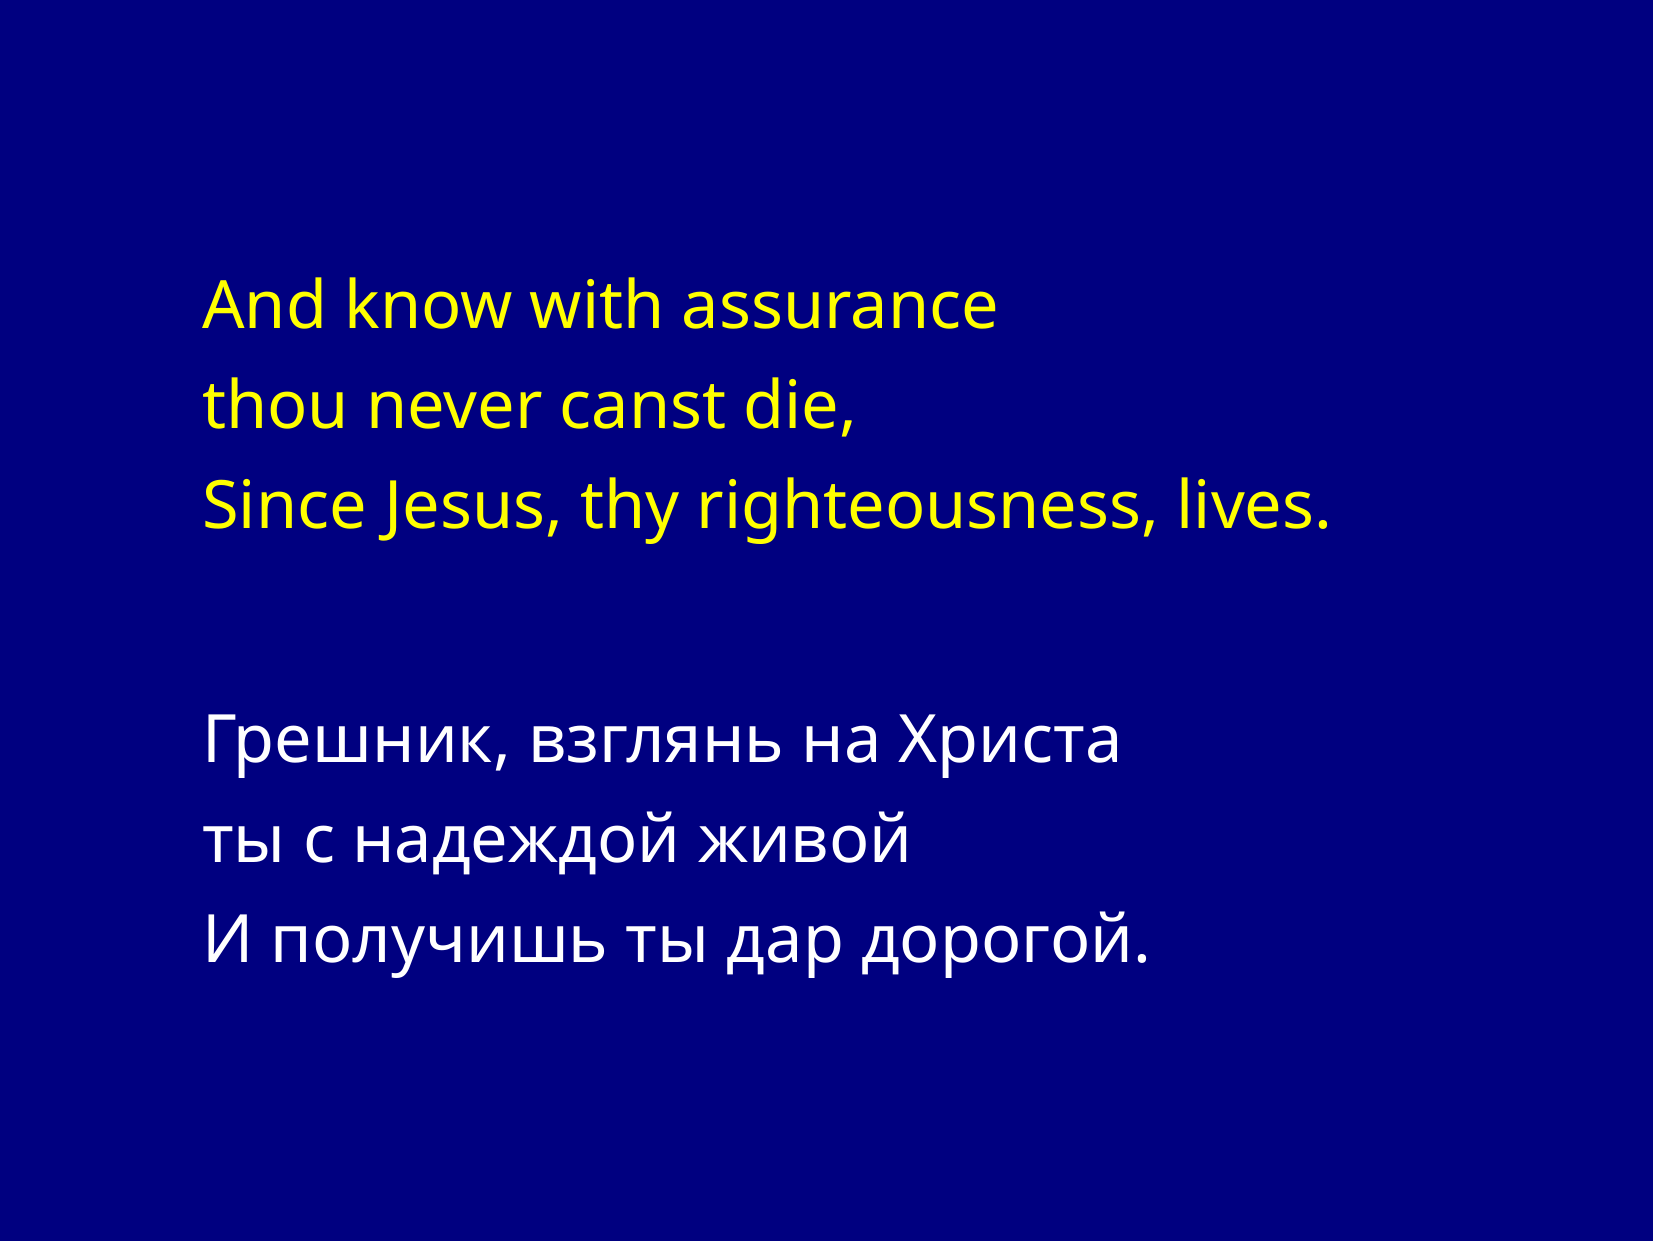

And know with assurance
	thou never canst die,
	Since Jesus, thy righteousness, lives.
	Грешник, взглянь на Христа
	ты с надеждой живой
	И получишь ты дар дорогой.